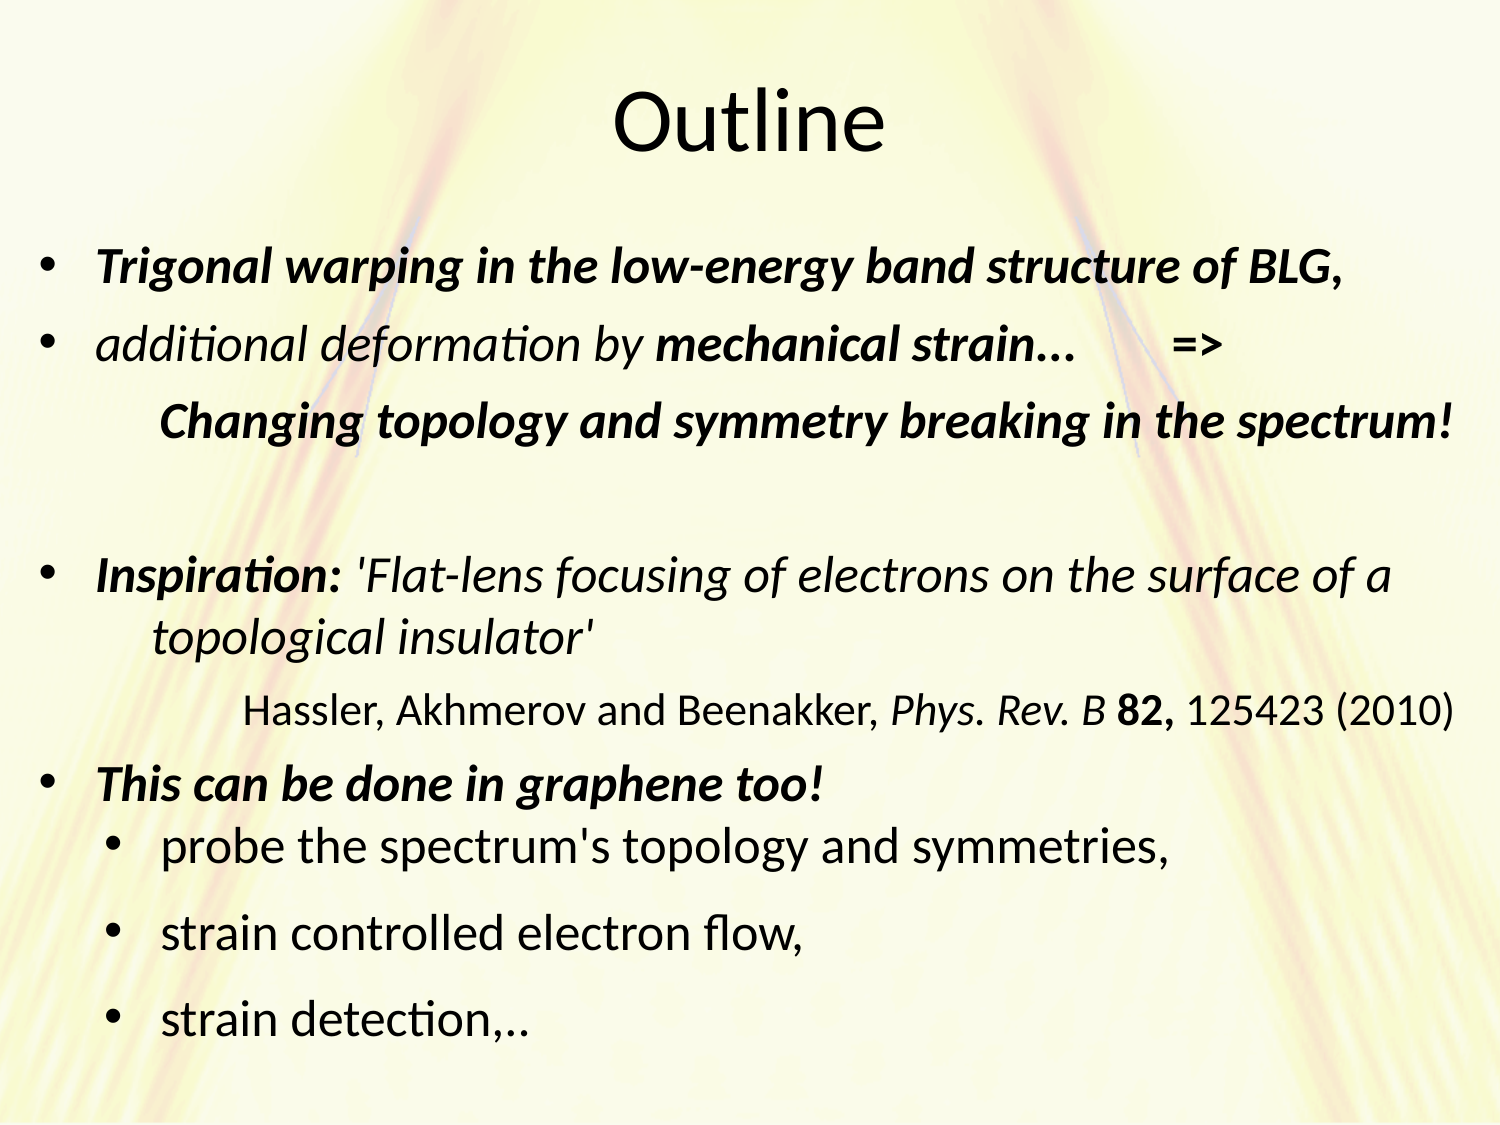

# Outline
Trigonal warping in the low-energy band structure of BLG,
additional deformation by mechanical strain... =>
Changing topology and symmetry breaking in the spectrum!
Inspiration: 'Flat-lens focusing of electrons on the surface of a topological insulator'
Hassler, Akhmerov and Beenakker, Phys. Rev. B 82, 125423 (2010)
This can be done in graphene too!
probe the spectrum's topology and symmetries,
strain controlled electron flow,
strain detection,..